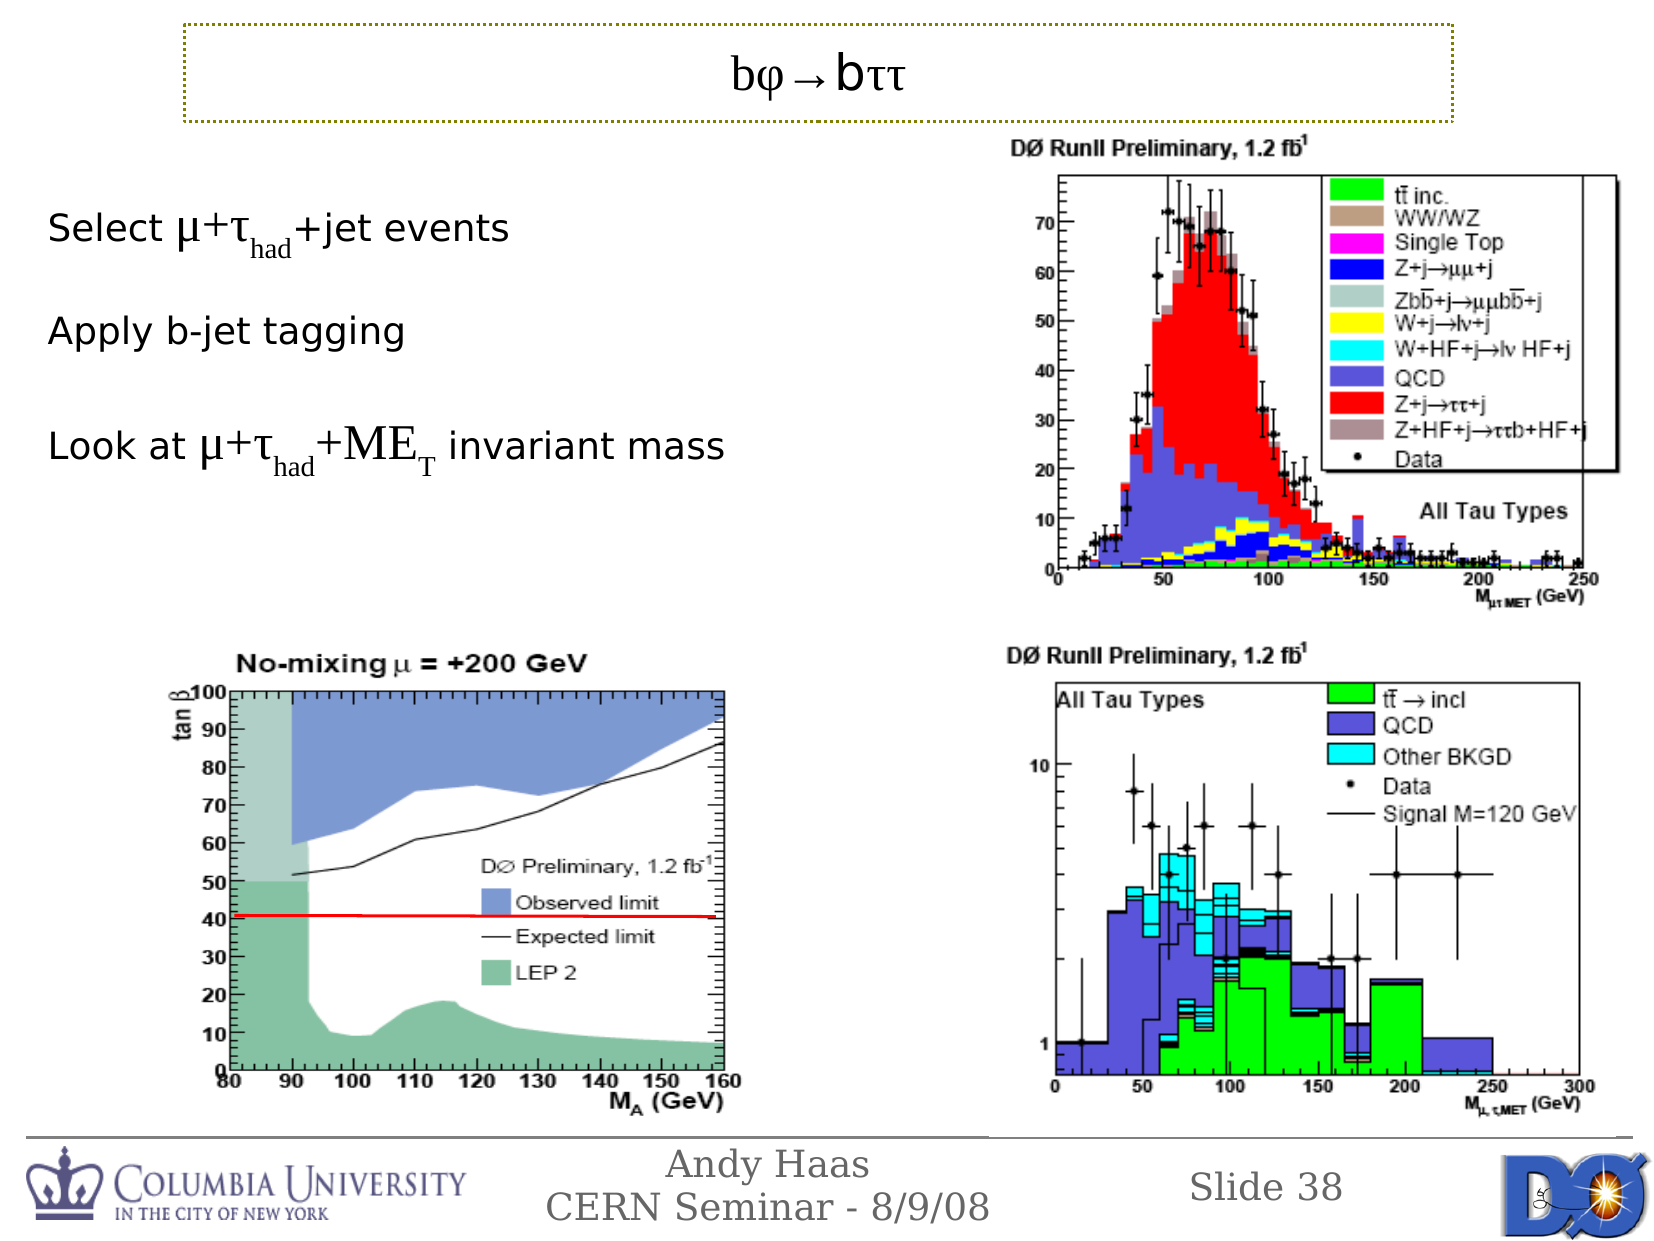

# bφ→bττ
Select μ+τhad+jet events
Apply b-jet tagging
Look at μ+τhad+MET invariant mass